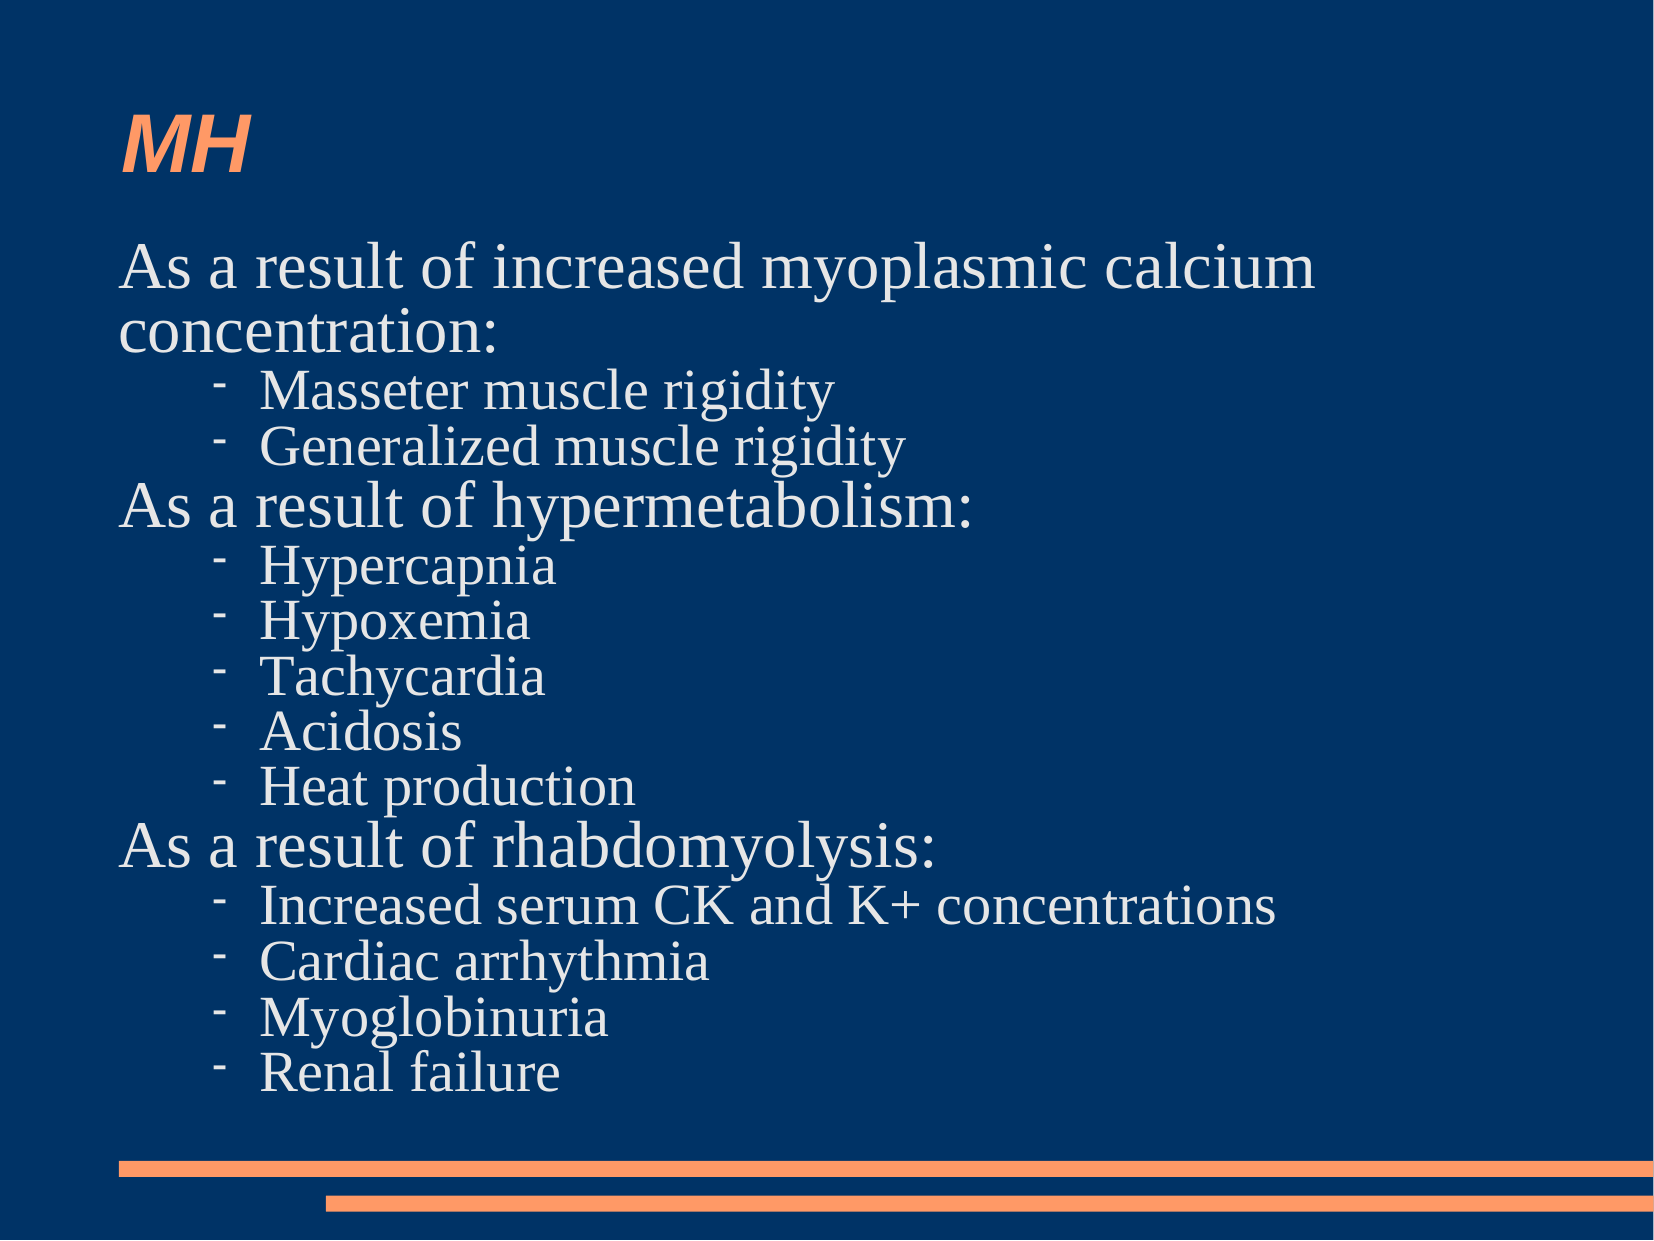

# MH
As a result of increased myoplasmic calcium concentration:
Masseter muscle rigidity
Generalized muscle rigidity
As a result of hypermetabolism:
Hypercapnia
Hypoxemia
Tachycardia
Acidosis
Heat production
As a result of rhabdomyolysis:
Increased serum CK and K+ concentrations
Cardiac arrhythmia
Myoglobinuria
Renal failure